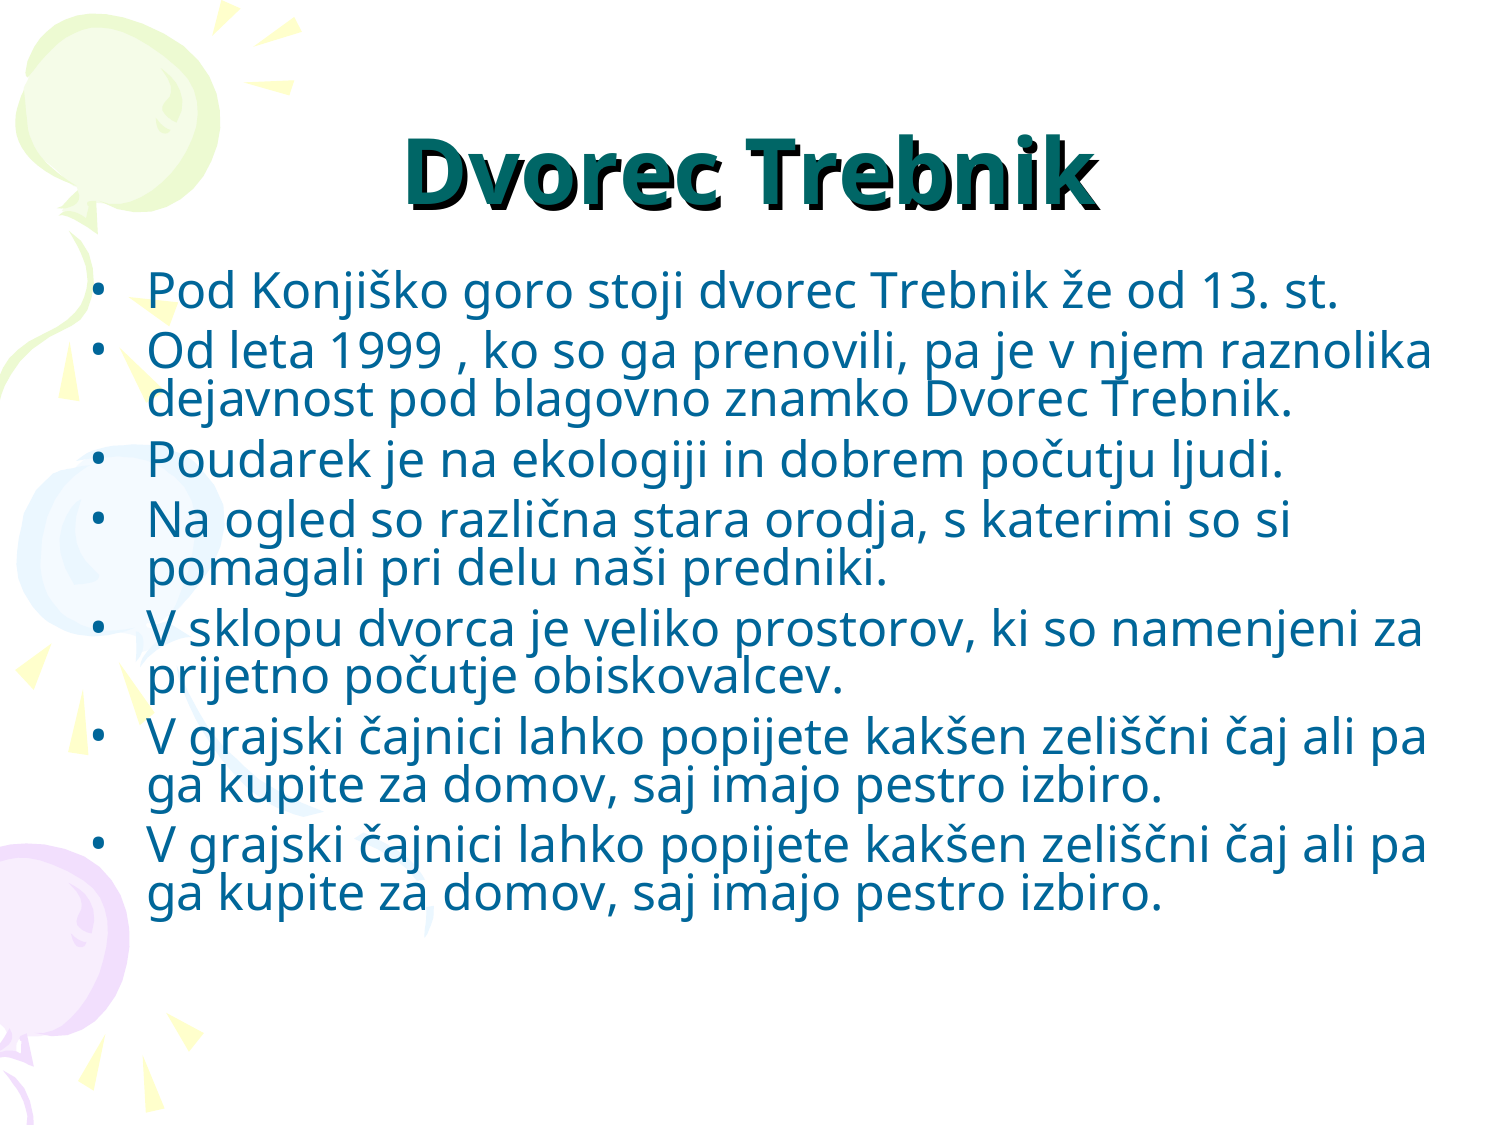

# Dvorec Trebnik
Pod Konjiško goro stoji dvorec Trebnik že od 13. st.
Od leta 1999 , ko so ga prenovili, pa je v njem raznolika dejavnost pod blagovno znamko Dvorec Trebnik.
Poudarek je na ekologiji in dobrem počutju ljudi.
Na ogled so različna stara orodja, s katerimi so si pomagali pri delu naši predniki.
V sklopu dvorca je veliko prostorov, ki so namenjeni za prijetno počutje obiskovalcev.
V grajski čajnici lahko popijete kakšen zeliščni čaj ali pa ga kupite za domov, saj imajo pestro izbiro.
V grajski čajnici lahko popijete kakšen zeliščni čaj ali pa ga kupite za domov, saj imajo pestro izbiro.